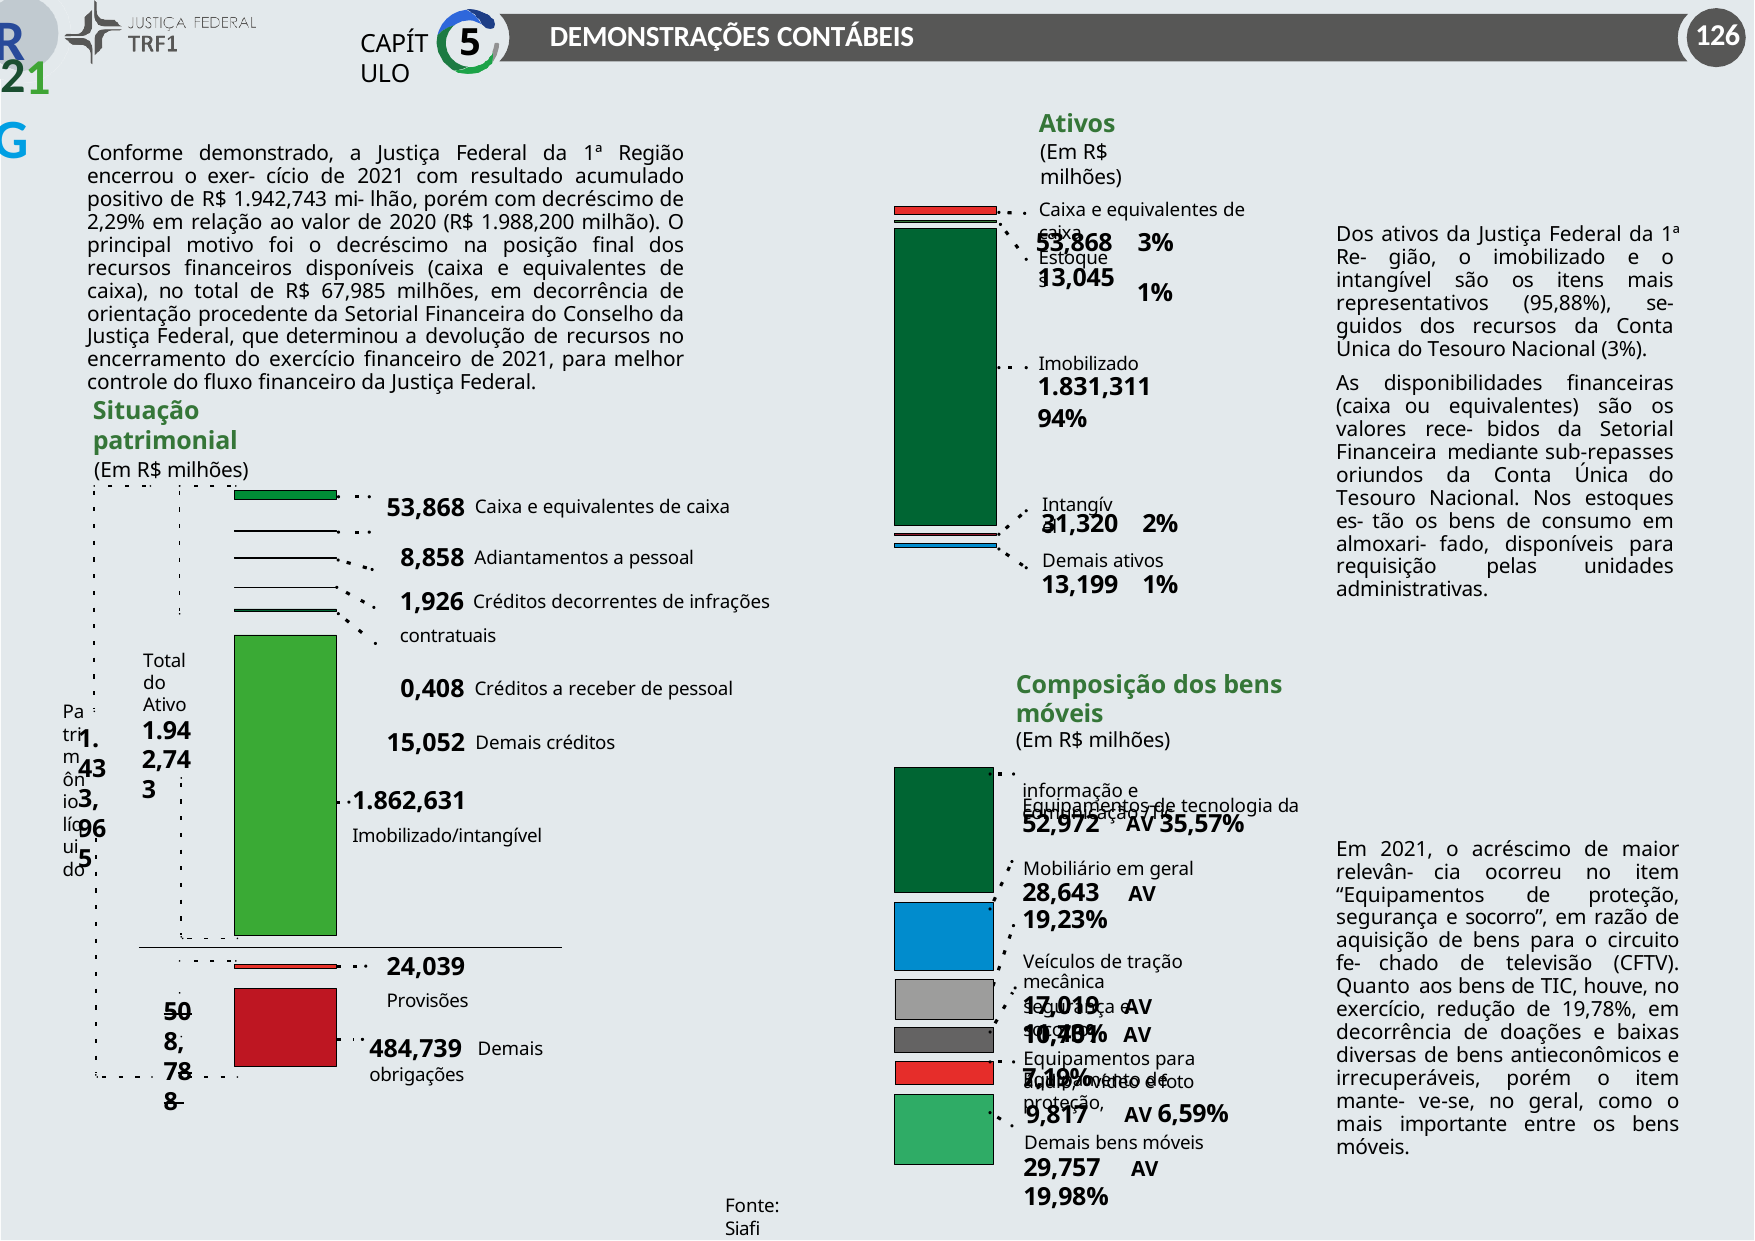

RG
126
21
DEMONSTRAÇÕES CONTÁBEIS
5
CAPÍTULO
Ativos
(Em R$ milhões)
Conforme demonstrado, a Justiça Federal da 1ª Região encerrou o exer- cício de 2021 com resultado acumulado positivo de R$ 1.942,743 mi- lhão, porém com decréscimo de 2,29% em relação ao valor de 2020 (R$ 1.988,200 milhão). O principal motivo foi o decréscimo na posição final dos recursos financeiros disponíveis (caixa e equivalentes de caixa), no total de R$ 67,985 milhões, em decorrência de orientação procedente da Setorial Financeira do Conselho da Justiça Federal, que determinou a devolução de recursos no encerramento do exercício financeiro de 2021, para melhor controle do fluxo financeiro da Justiça Federal.
53,868	3%
1%
Caixa e equivalentes de caixa
Dos ativos da Justiça Federal da 1ª Re- gião, o imobilizado e o intangível são os itens mais representativos (95,88%), se- guidos dos recursos da Conta Única do Tesouro Nacional (3%).
As disponibilidades financeiras (caixa ou equivalentes) são os valores rece- bidos da Setorial Financeira mediante sub-repasses oriundos da Conta Única do Tesouro Nacional. Nos estoques es- tão os bens de consumo em almoxari- fado, disponíveis para requisição pelas unidades administrativas.
Estoques
13,045
Imobilizado
1.831,311 94%
Situação patrimonial
(Em R$ milhões)
53,868 Caixa e equivalentes de caixa
8,858 Adiantamentos a pessoal
1,926 Créditos decorrentes de infrações contratuais
0,408 Créditos a receber de pessoal
15,052 Demais créditos
31,320	2%
Demais ativos
13,199	1%
Intangível
Total do Ativo
1.942,743
Composição dos bens móveis
(Em R$ milhões)
Equipamentos de tecnologia da
Patrimônio líquido
1.433,965
informação e comunicação /Tic
1.862,631 Imobilizado/intangível
52,972	AV 35,57%
Mobiliário em geral
28,643	AV 19,23%
Veículos de tração mecânica
17,019	AV 11,43%
Equipamento de proteção,
Em 2021, o acréscimo de maior relevân- cia ocorreu no item “Equipamentos de proteção, segurança e socorro”, em razão de aquisição de bens para o circuito fe- chado de televisão (CFTV). Quanto aos bens de TIC, houve, no exercício, redução de 19,78%, em decorrência de doações e baixas diversas de bens antieconômicos e irrecuperáveis, porém o item mante- ve-se, no geral, como o mais importante entre os bens móveis.
24,039 Provisões
 508,788
segurança e socorro
10,701	AV 7,19%
484,739 Demais obrigações
Equipamentos para áudio, vídeo e foto
9,817	AV 6,59%
Demais bens móveis
29,757	AV 19,98%
Fonte: Siafi